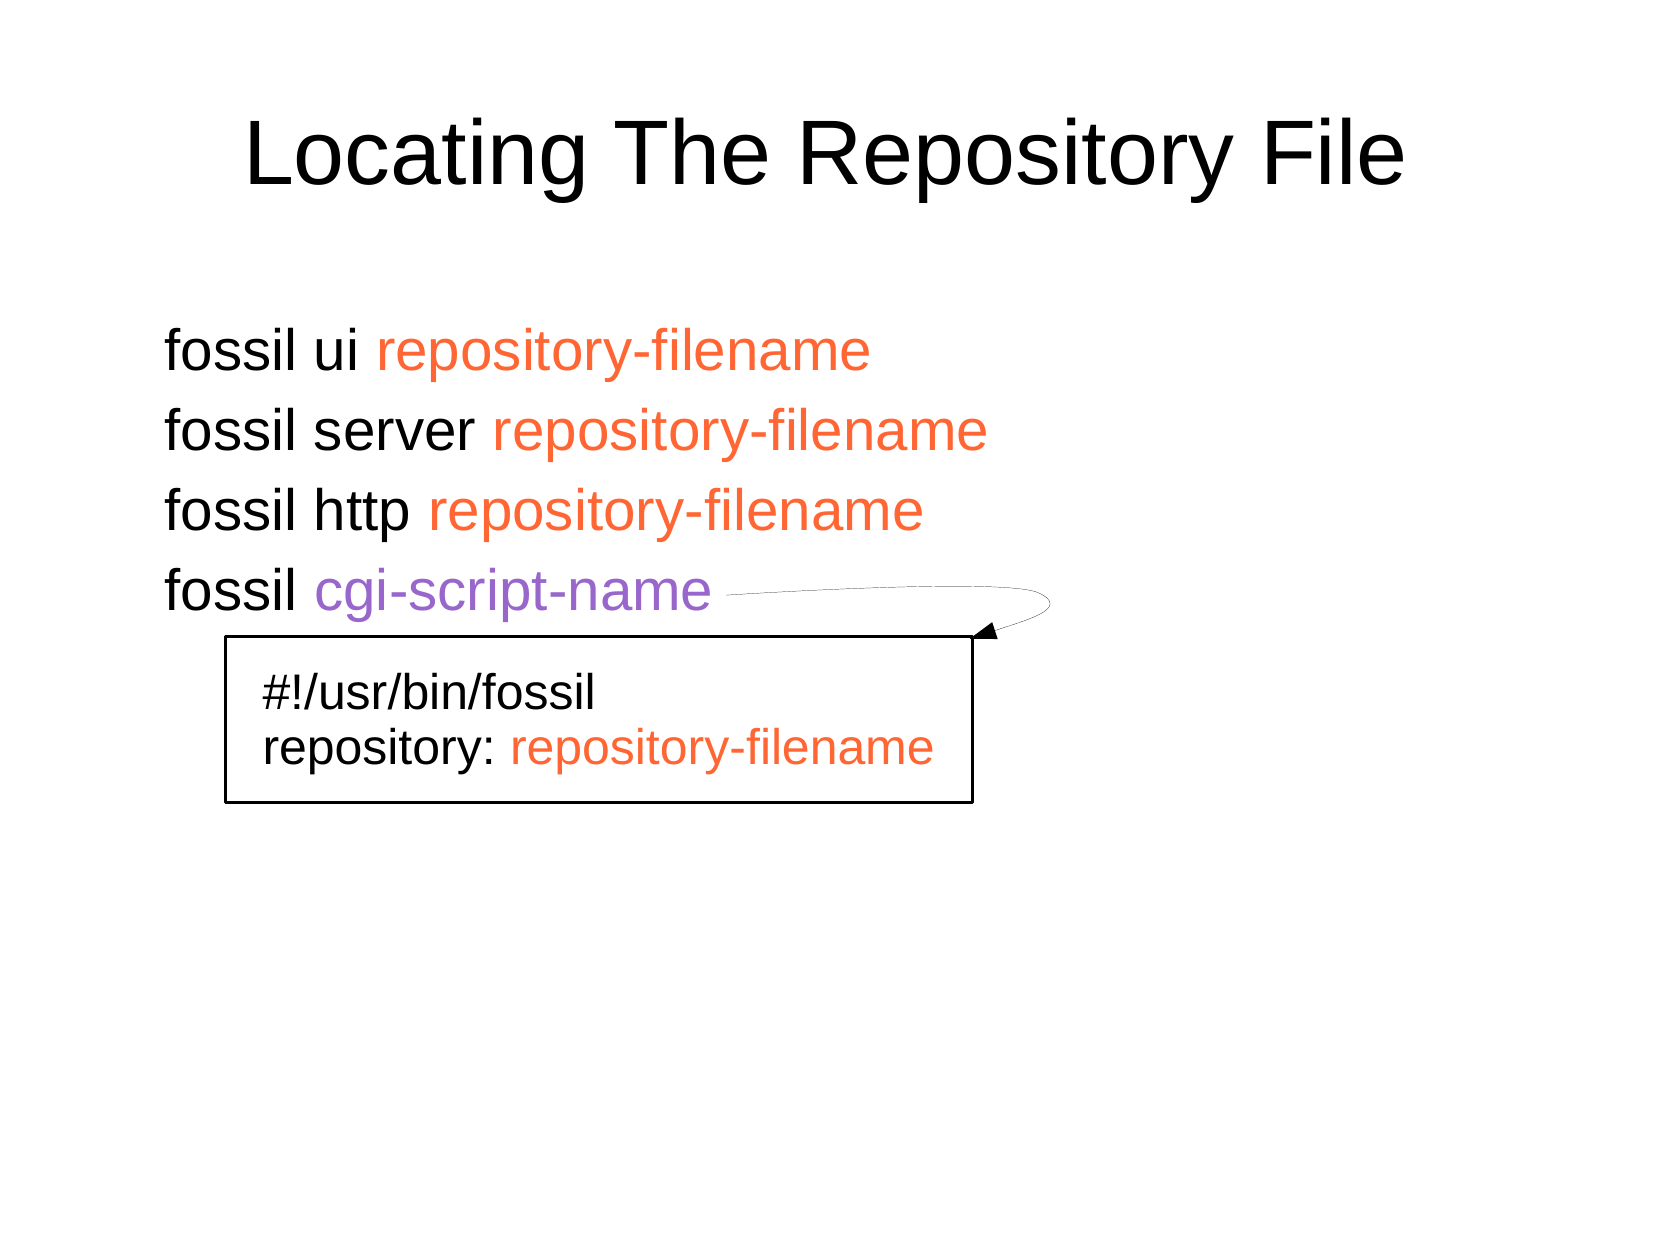

# Locating The Repository File
fossil ui repository-filename
fossil server repository-filename
fossil http repository-filename
fossil cgi-script-name
#!/usr/bin/fossil
repository: repository-filename